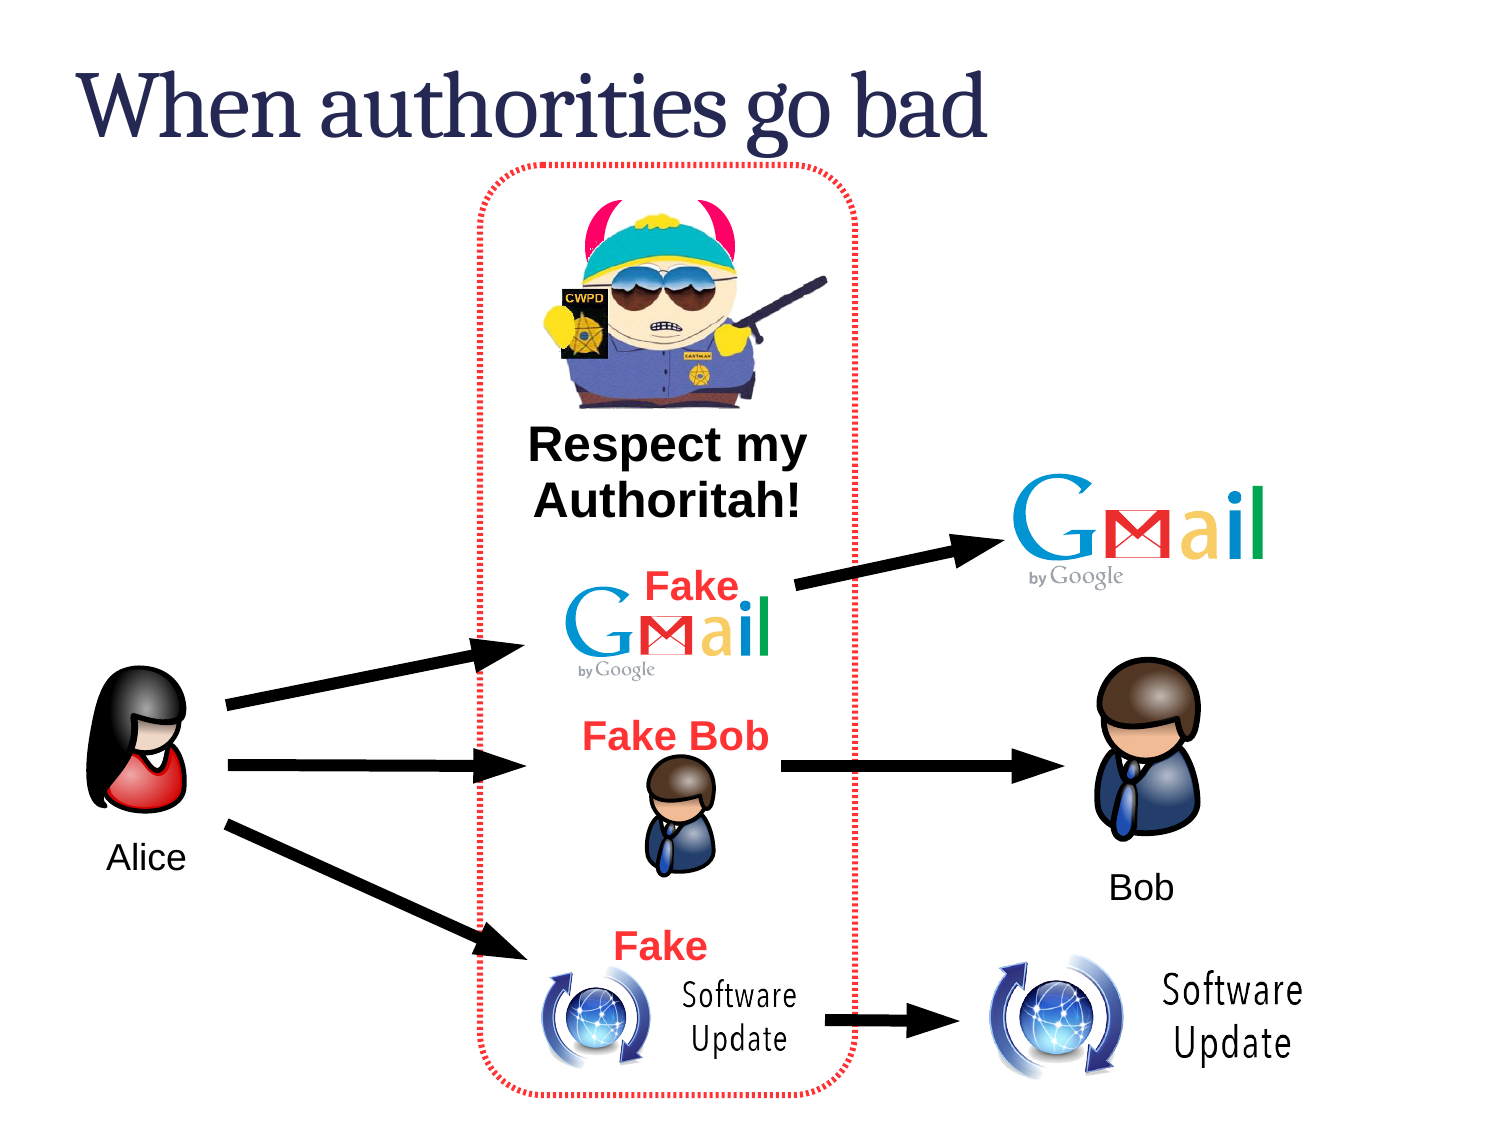

# When authorities go bad
Respect my Authoritah!
Fake
Bob
Alice
Fake Bob
Fake